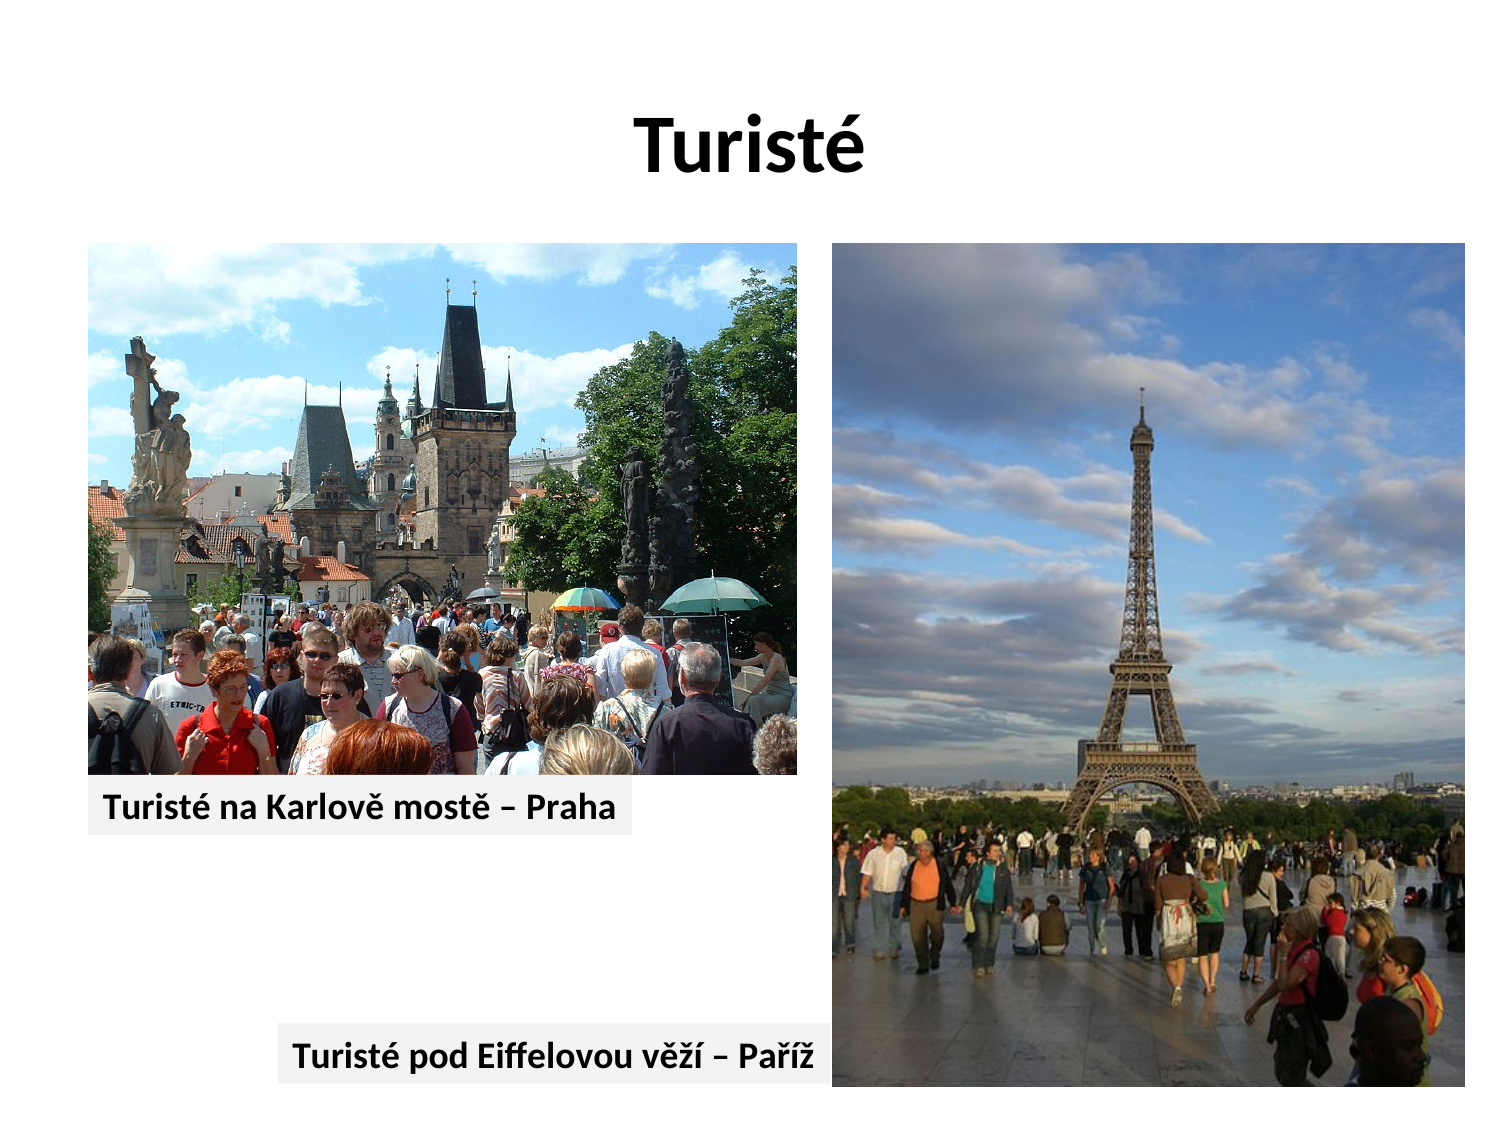

# Turisté
Turisté na Karlově mostě – Praha
Turisté pod Eiffelovou věží – Paříž